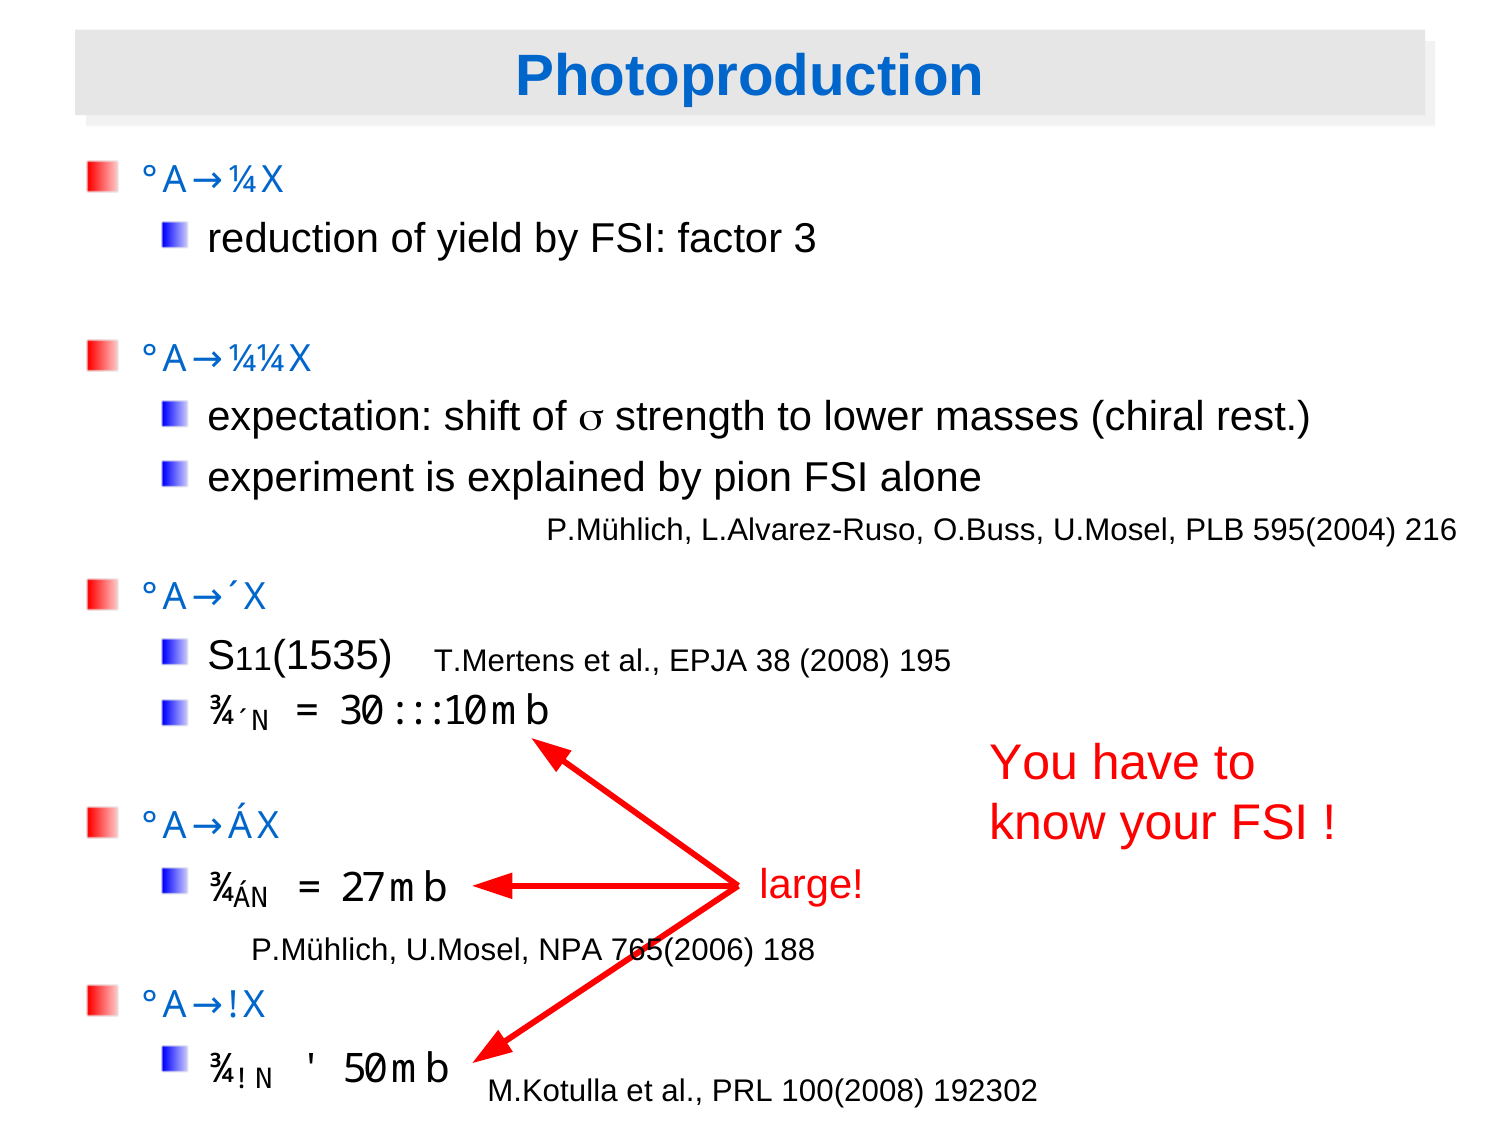

# Photoproduction
° A → ¼ X
reduction of yield by FSI: factor 3
° A → ¼¼ X
expectation: shift of s strength to lower masses (chiral rest.)
experiment is explained by pion FSI alone
° A → ´ X
S11(1535)
° A → Á X
 large!
° A → ! X
P.Mühlich, L.Alvarez-Ruso, O.Buss, U.Mosel, PLB 595(2004) 216
T.Mertens et al., EPJA 38 (2008) 195
You have to
know your FSI !
P.Mühlich, U.Mosel, NPA 765(2006) 188
M.Kotulla et al., PRL 100(2008) 192302